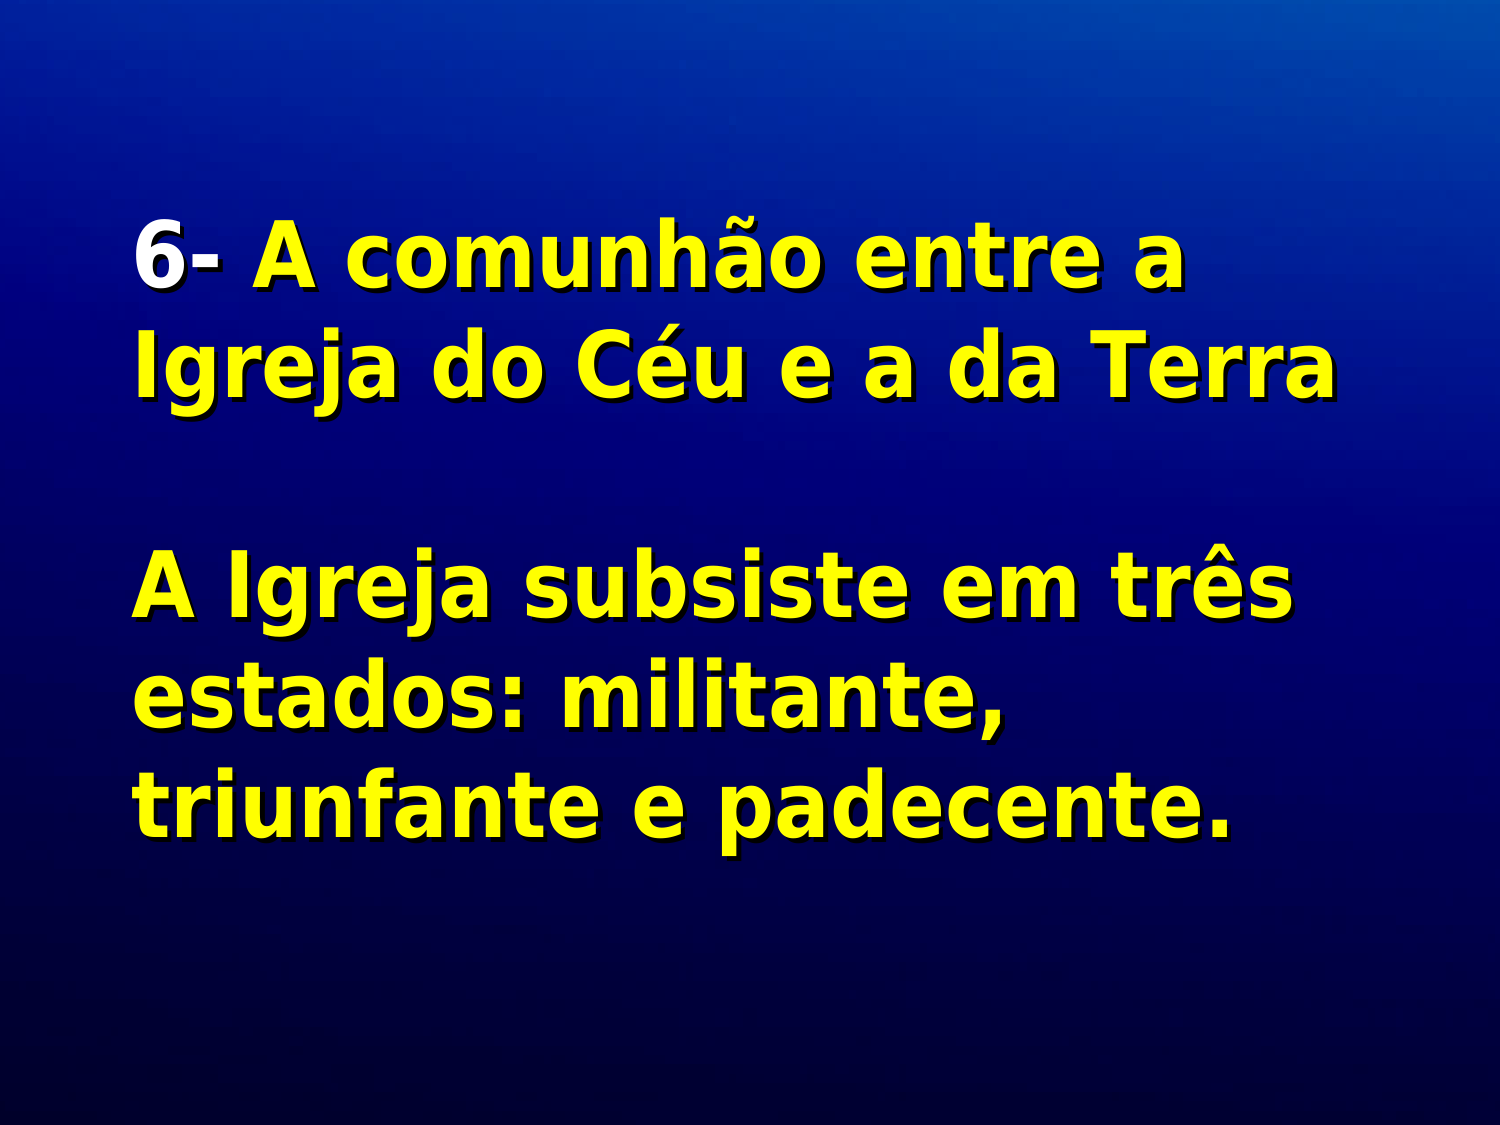

6- A comunhão entre a Igreja do Céu e a da Terra
A Igreja subsiste em três estados: militante, triunfante e padecente.